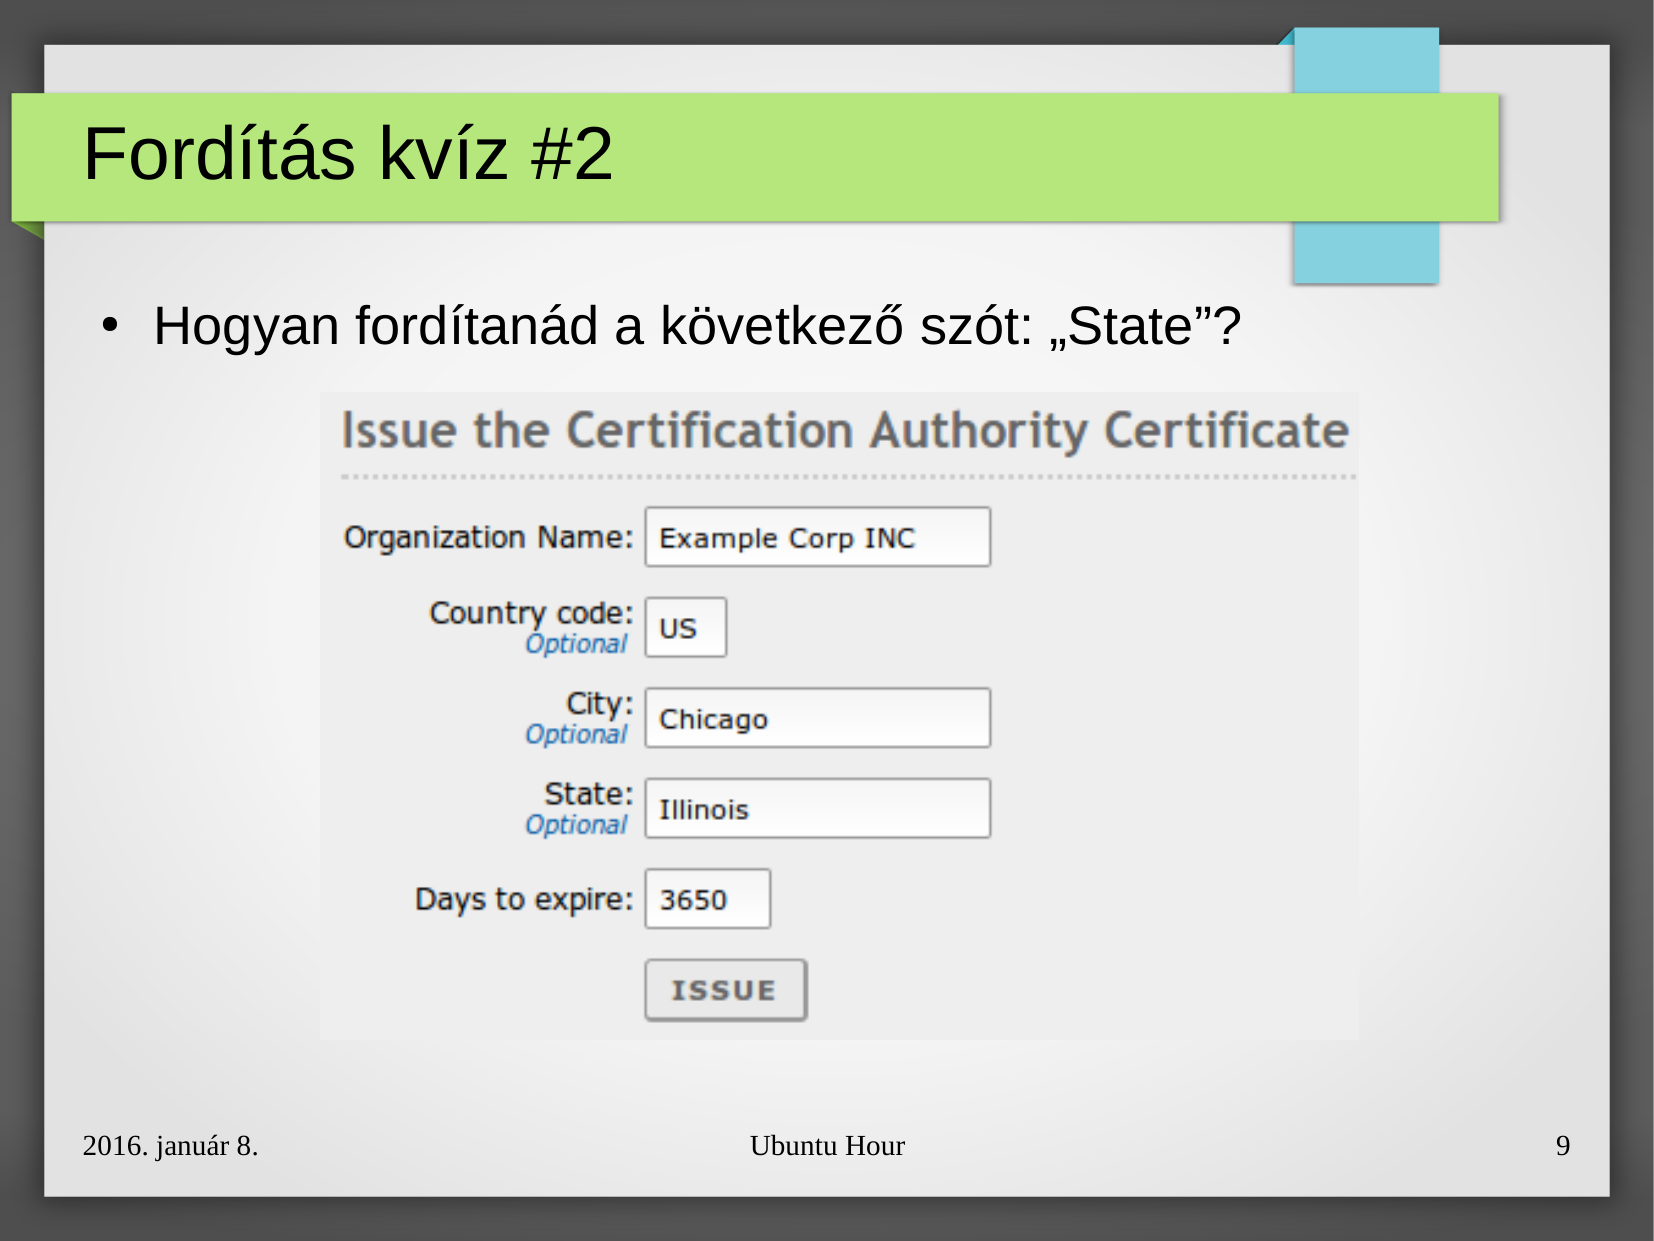

# Fordítás kvíz #2
Hogyan fordítanád a következő szót: „State”?
2016. január 8.
Ubuntu Hour
9